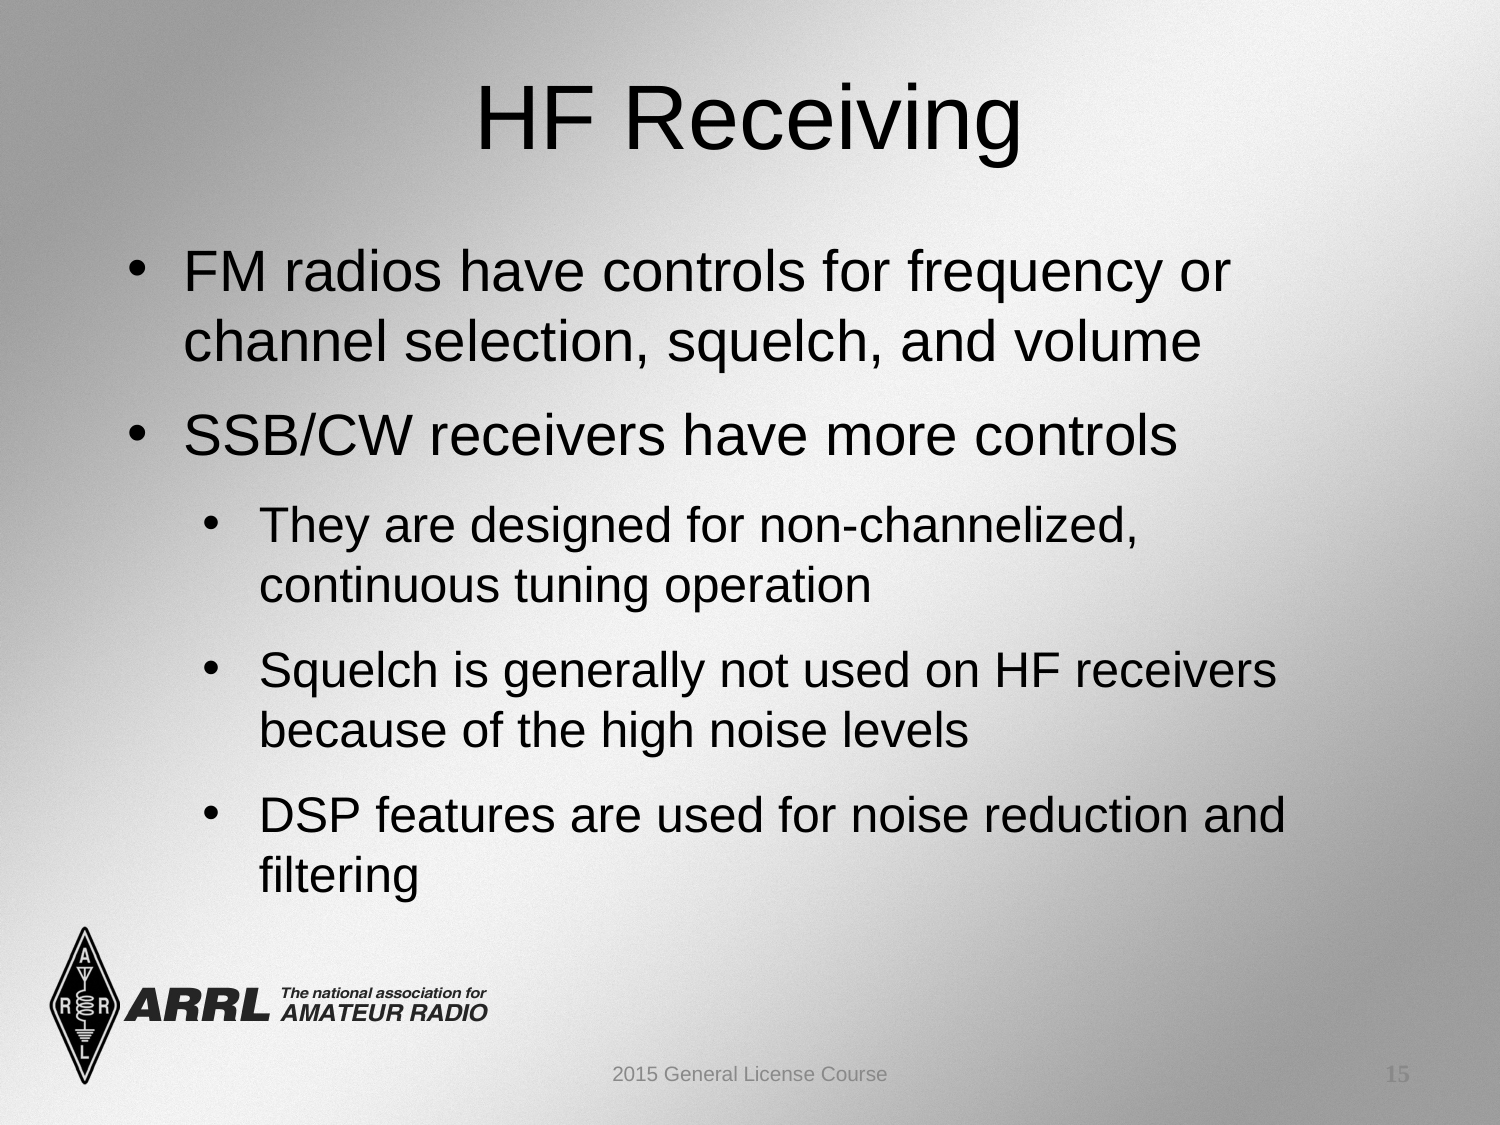

HF Receiving
FM radios have controls for frequency or channel selection, squelch, and volume
SSB/CW receivers have more controls
They are designed for non-channelized, continuous tuning operation
Squelch is generally not used on HF receivers because of the high noise levels
DSP features are used for noise reduction and filtering
2015 General License Course